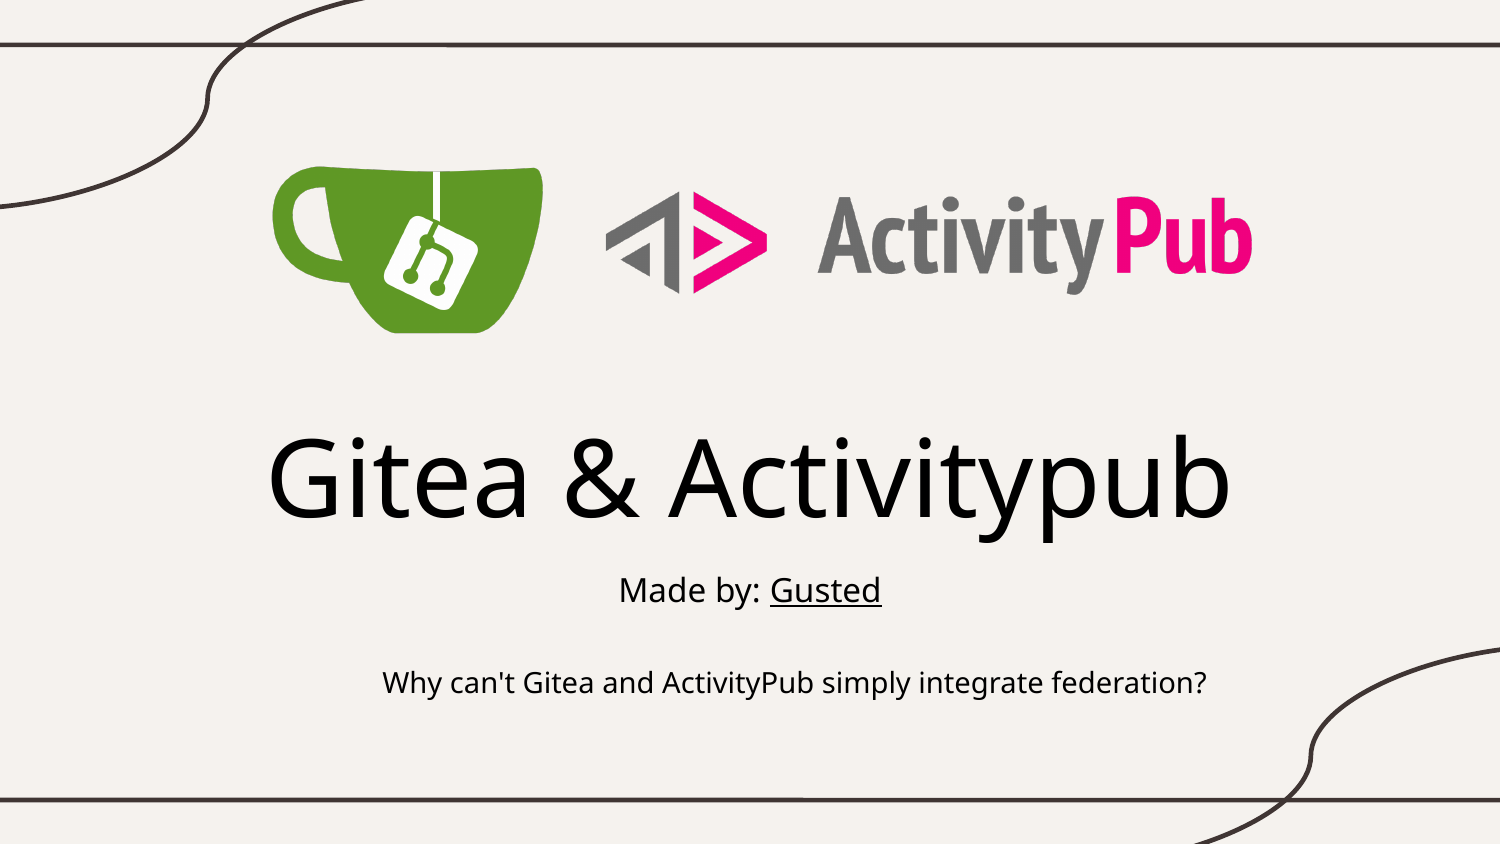

# Gitea & Activitypub
Made by: Gusted
Why can't Gitea and ActivityPub simply integrate federation?